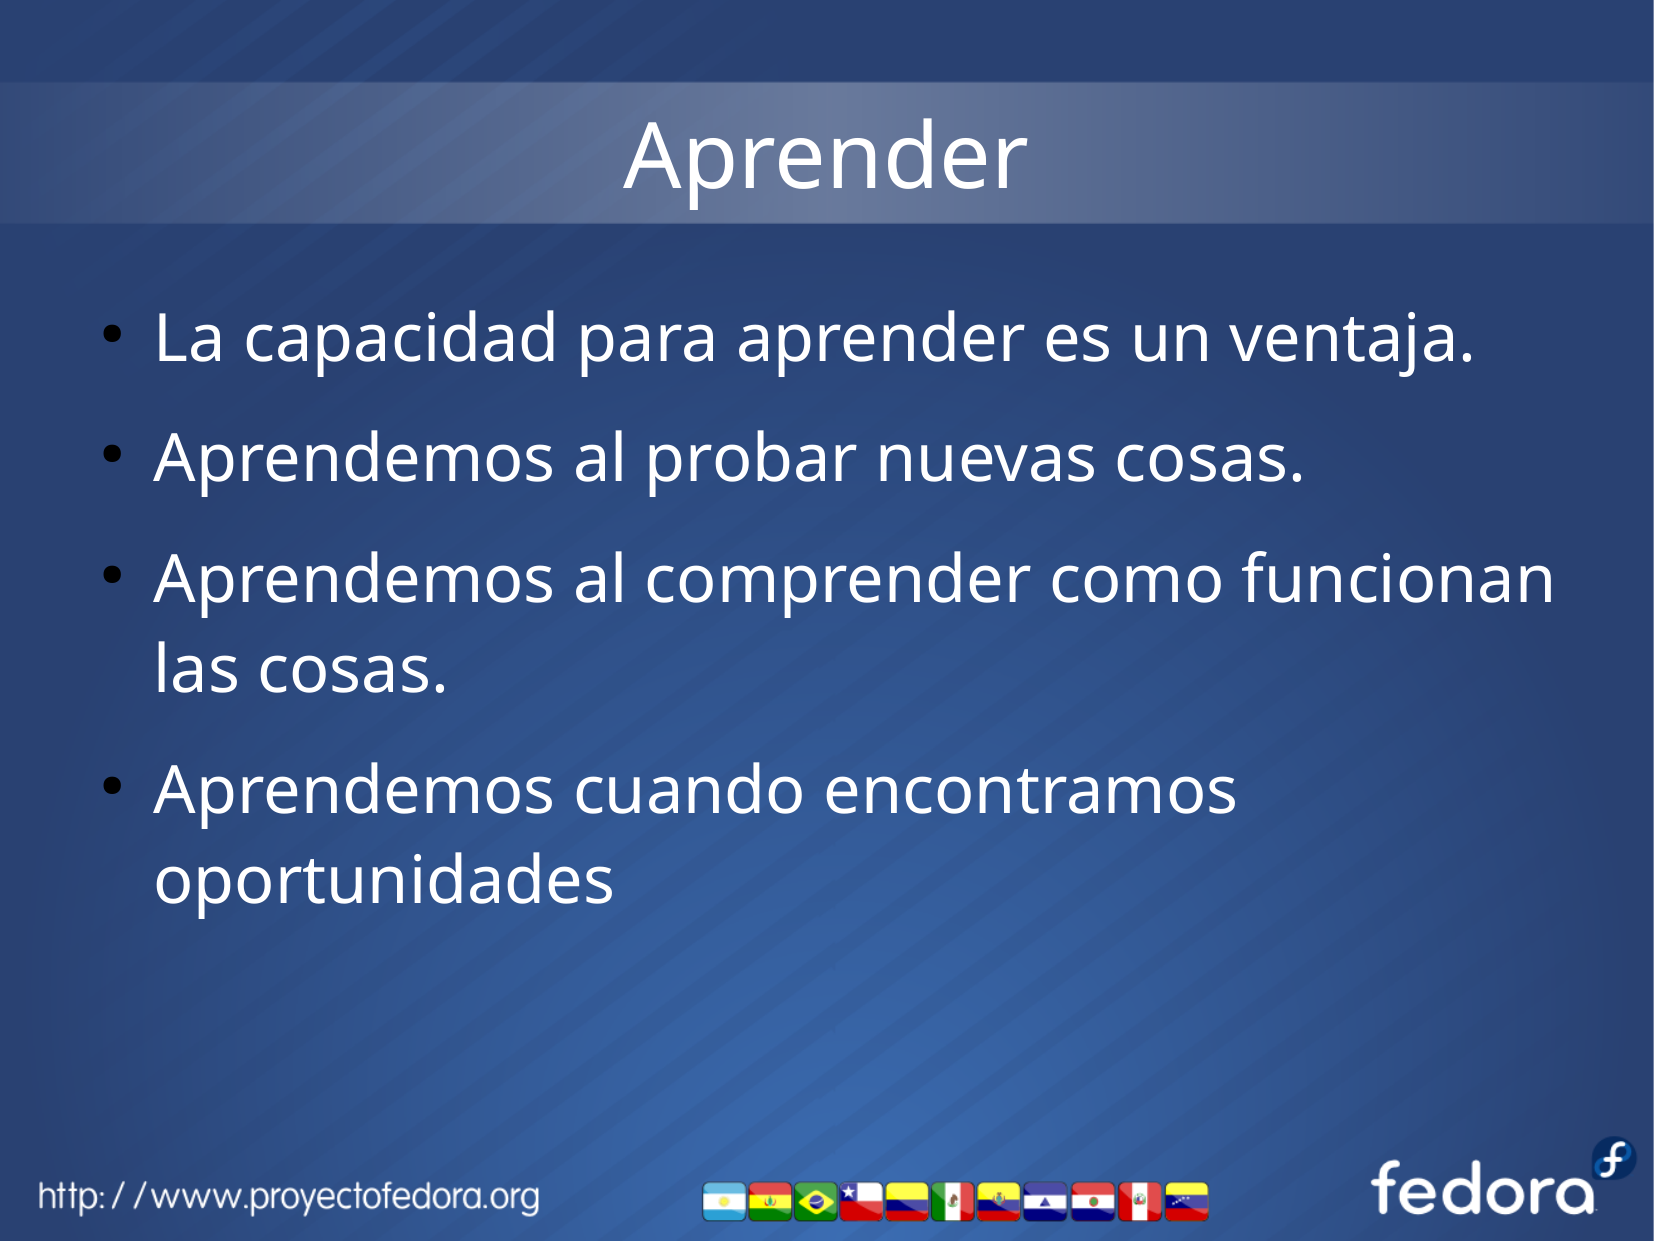

# Aprender
La capacidad para aprender es un ventaja.
Aprendemos al probar nuevas cosas.
Aprendemos al comprender como funcionan las cosas.
Aprendemos cuando encontramos oportunidades